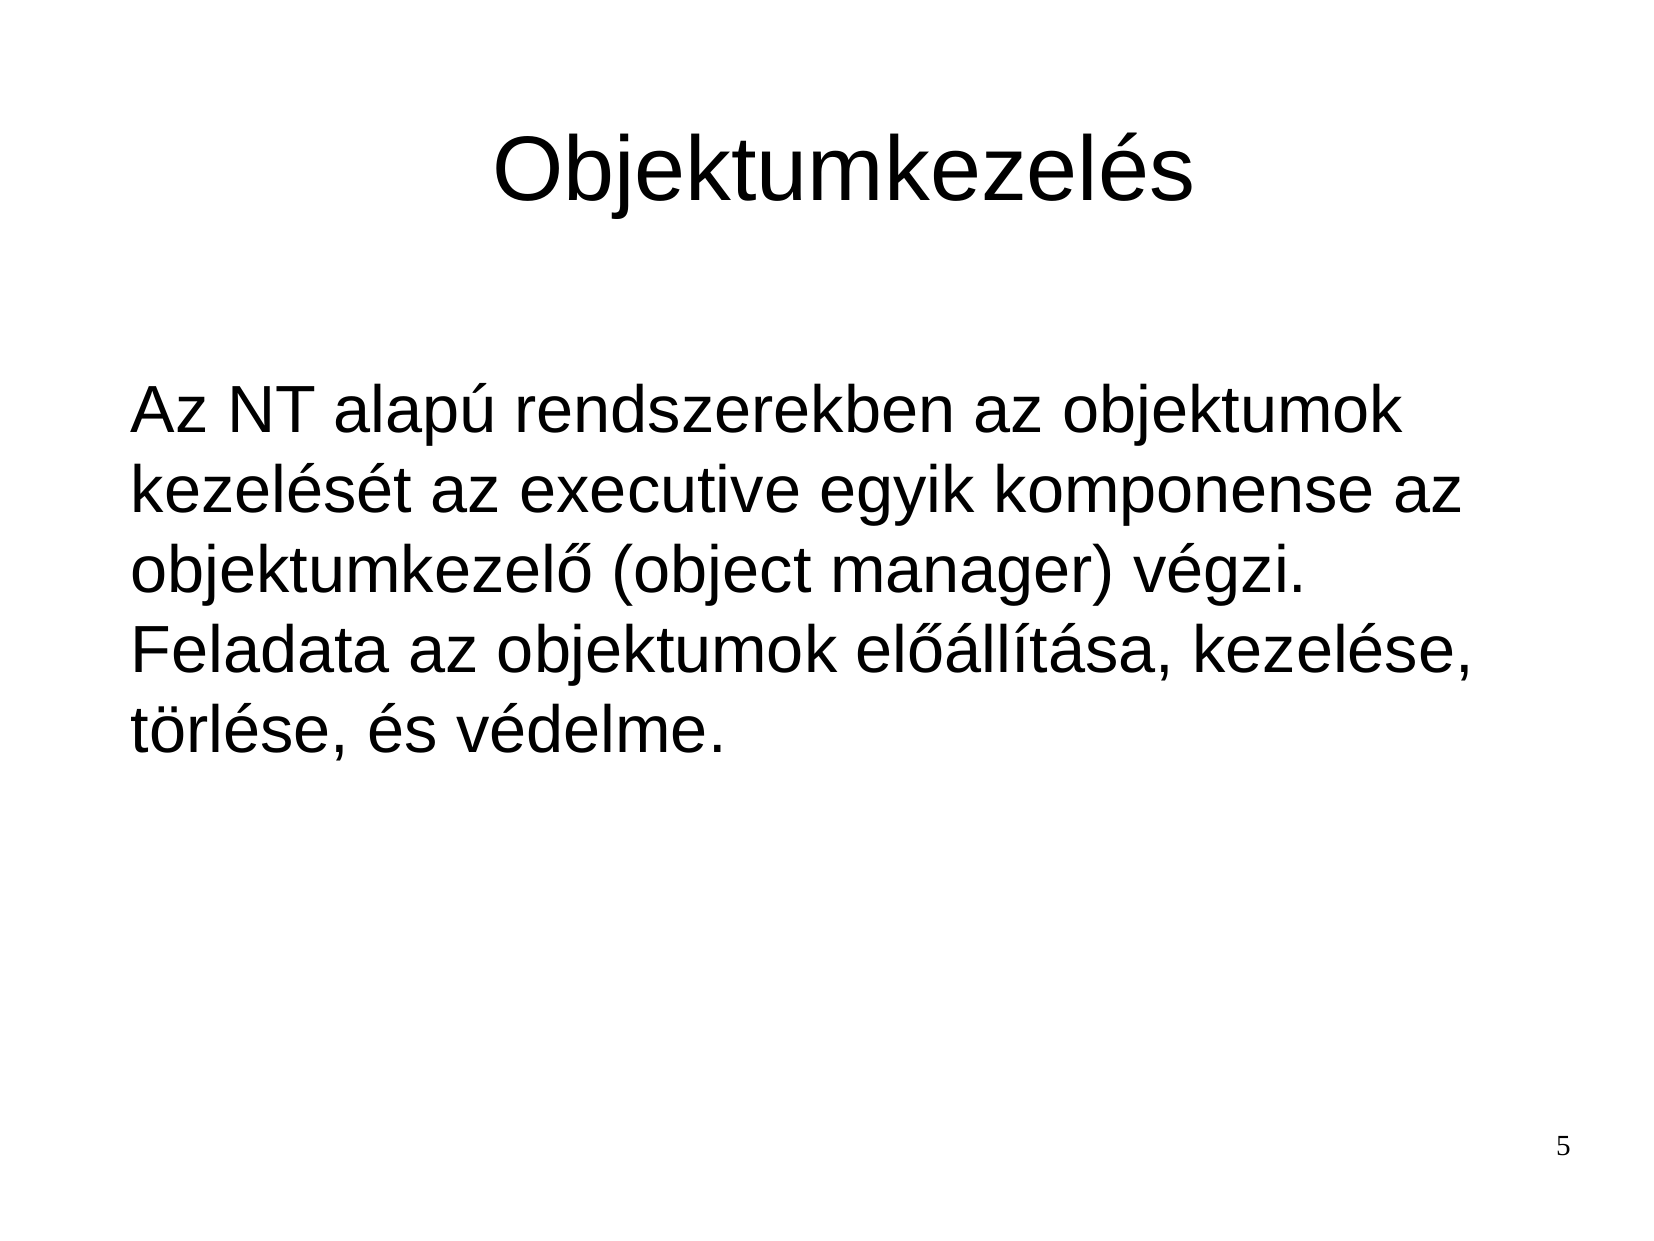

# Objektumkezelés
Az NT alapú rendszerekben az objektumok kezelését az executive egyik komponense az objektumkezelő (object manager) végzi. Feladata az objektumok előállítása, kezelése, törlése, és védelme.
5